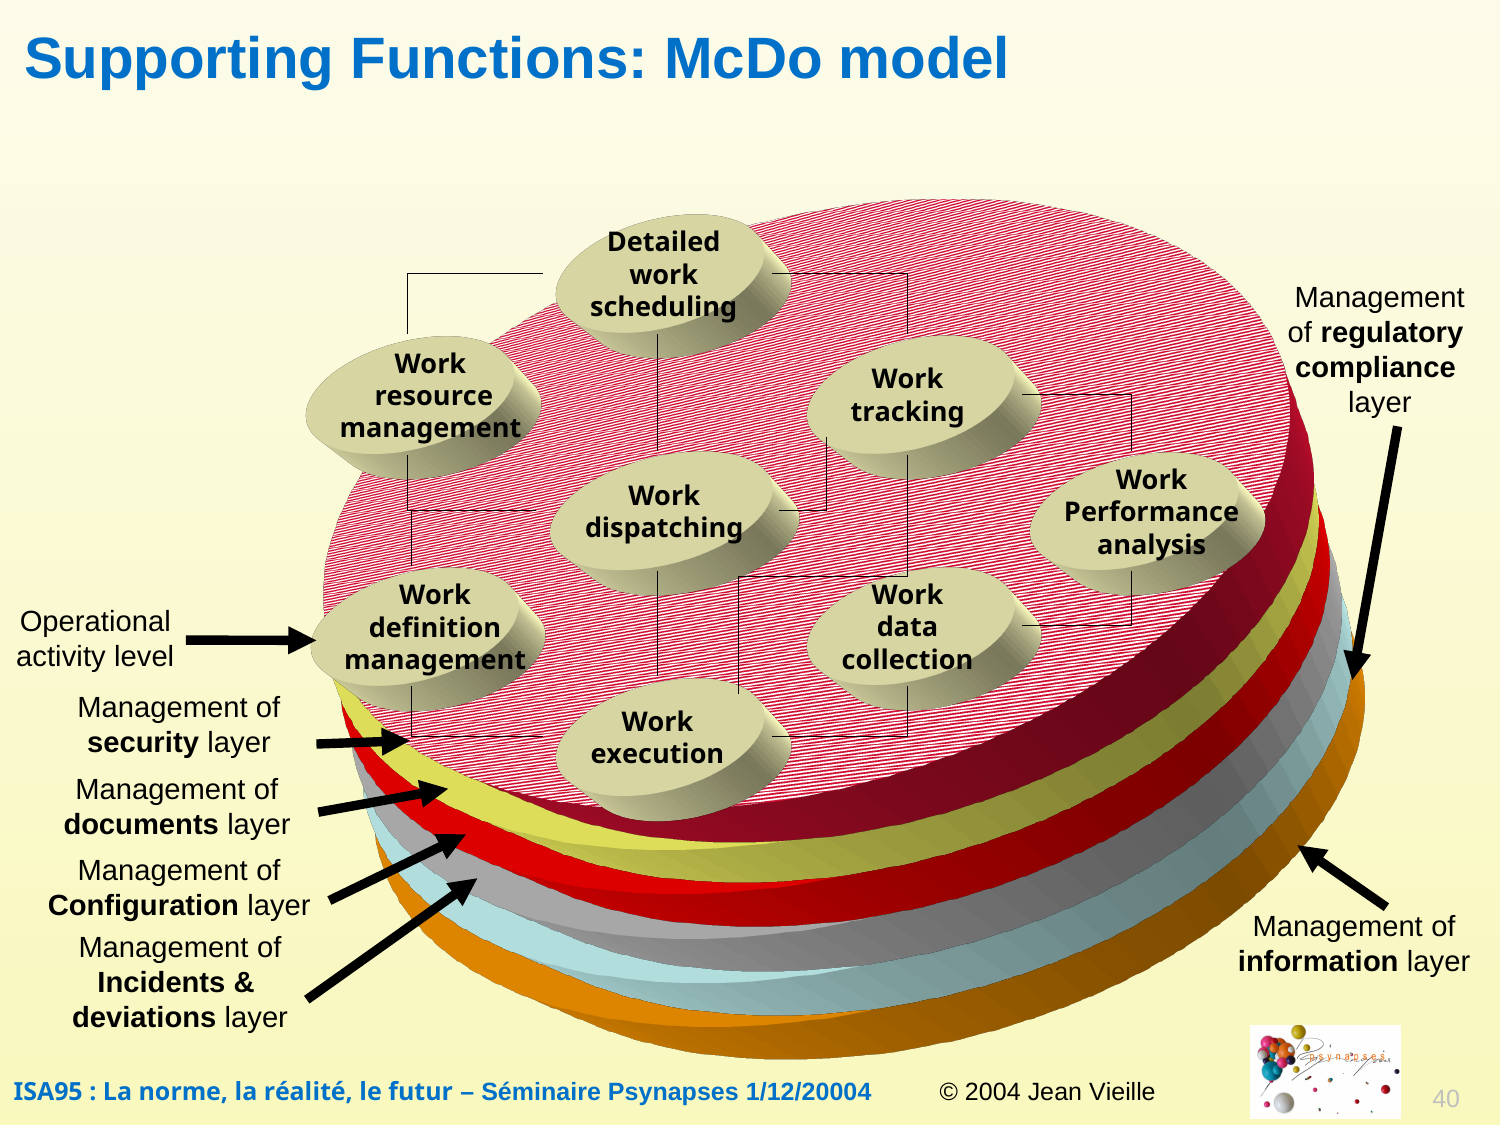

# Supporting Functions: McDo model
Detailed
work
scheduling
Management
of regulatory
compliance
layer
Work
tracking
Work
 resource
management
Work
dispatching
Work
Performance
analysis
Work
data
collection
Work
definition
management
Operational
activity level
Work
execution
Management of
security layer
Management of
documents layer
Management of
Configuration layer
Management of
information layer
Management of
Incidents &
deviations layer